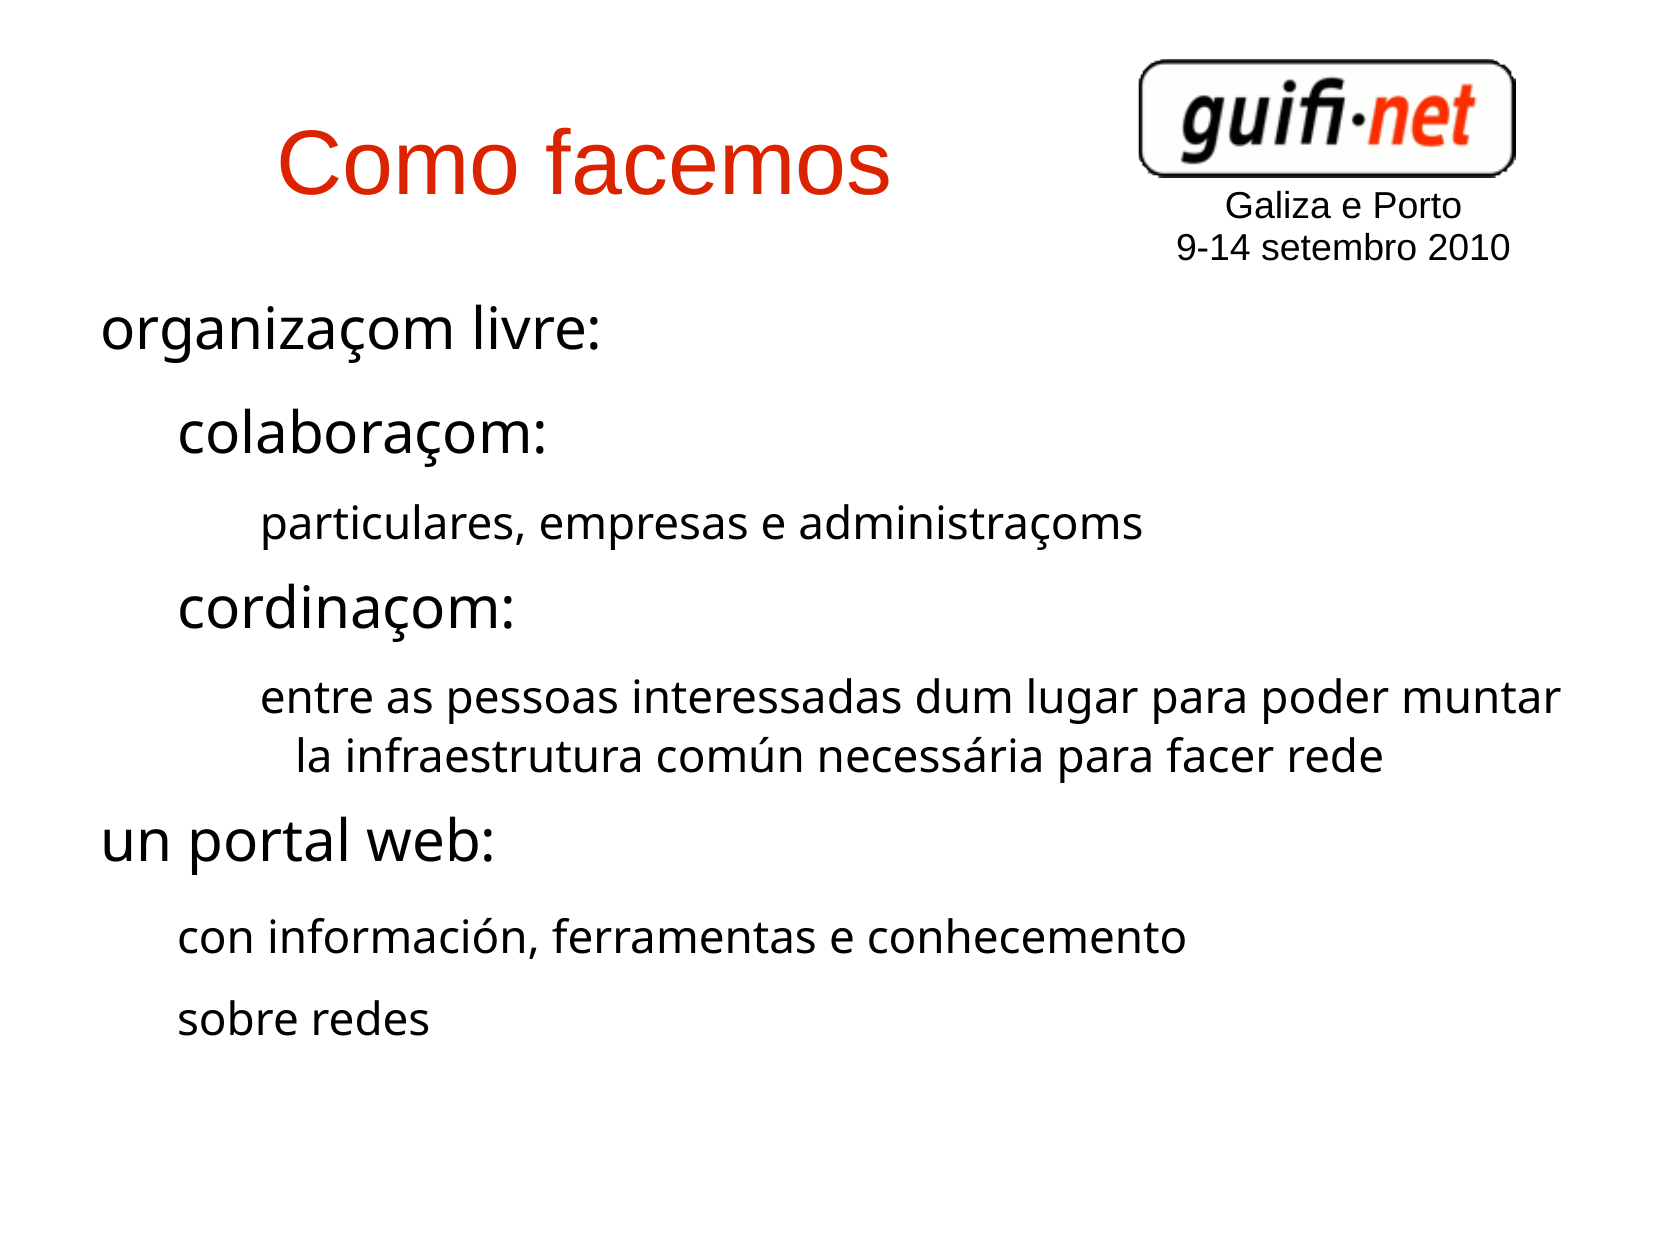

# Como facemos
Galiza e Porto
9-14 setembro 2010
organizaçom livre:
colaboraçom:
particulares, empresas e administraçoms
cordinaçom:
entre as pessoas interessadas dum lugar para poder muntar la infraestrutura común necessária para facer rede
un portal web:
con información, ferramentas e conhecemento
sobre redes